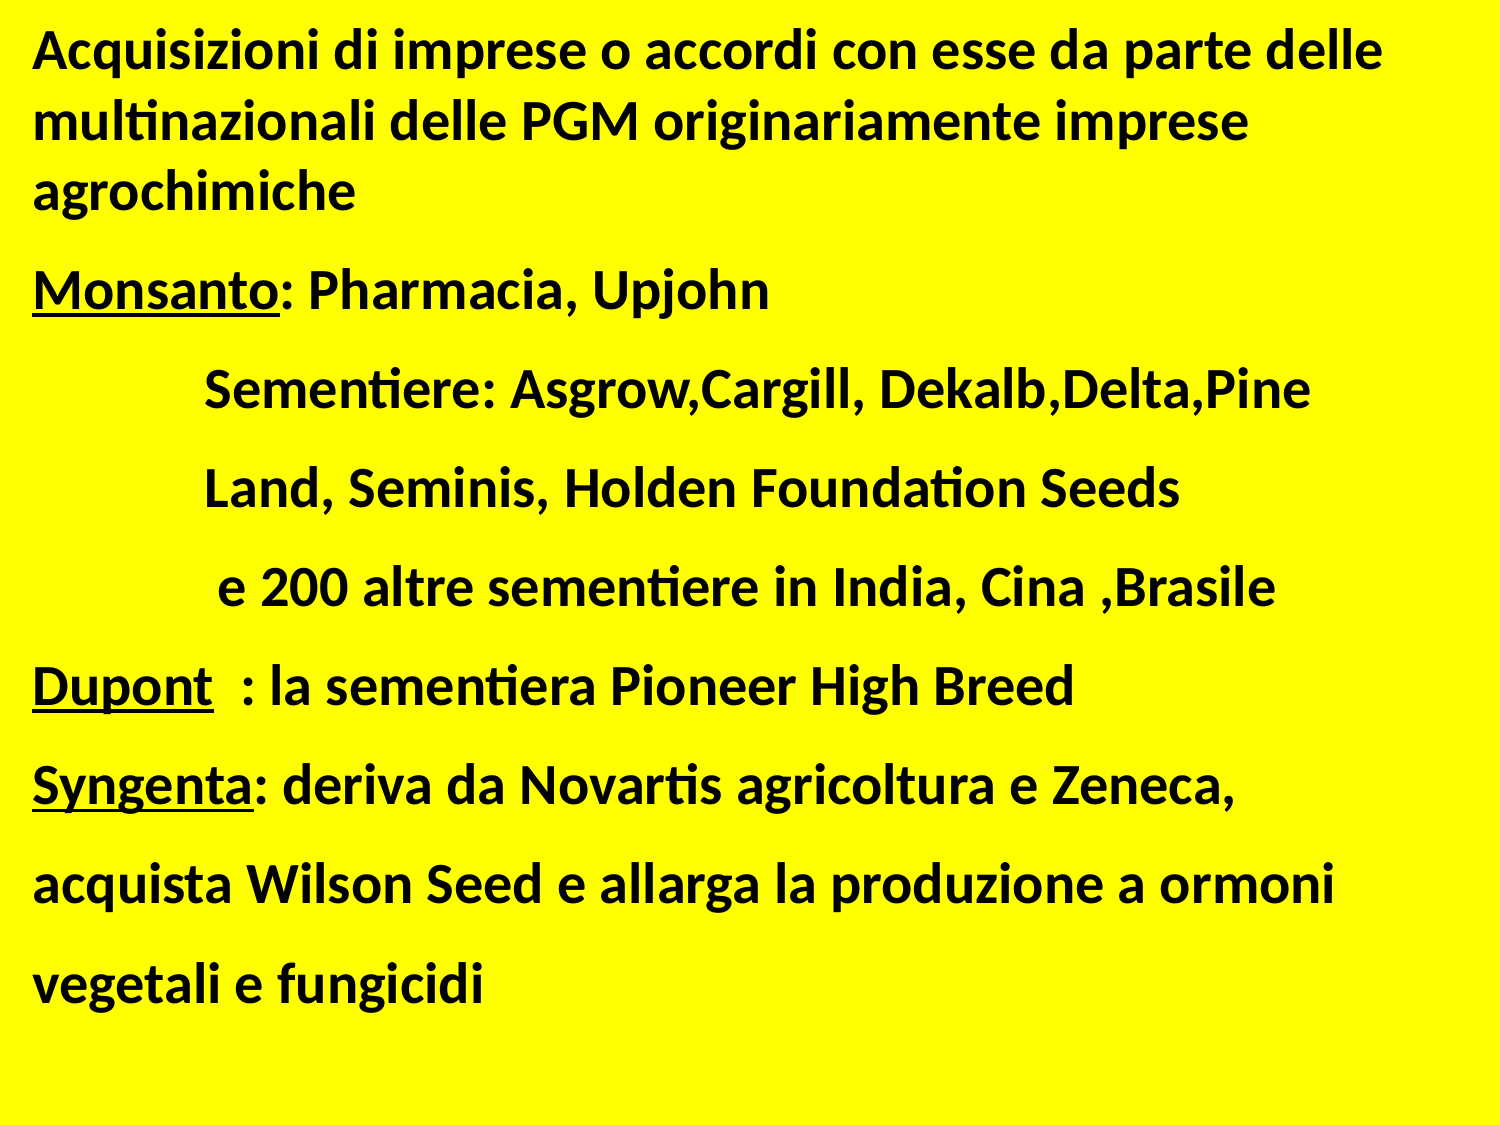

Acquisizioni di imprese o accordi con esse da parte delle multinazionali delle PGM originariamente imprese agrochimiche
Monsanto: Pharmacia, Upjohn
 Sementiere: Asgrow,Cargill, Dekalb,Delta,Pine
 Land, Seminis, Holden Foundation Seeds
 e 200 altre sementiere in India, Cina ,Brasile
Dupont : la sementiera Pioneer High Breed
Syngenta: deriva da Novartis agricoltura e Zeneca,
acquista Wilson Seed e allarga la produzione a ormoni
vegetali e fungicidi